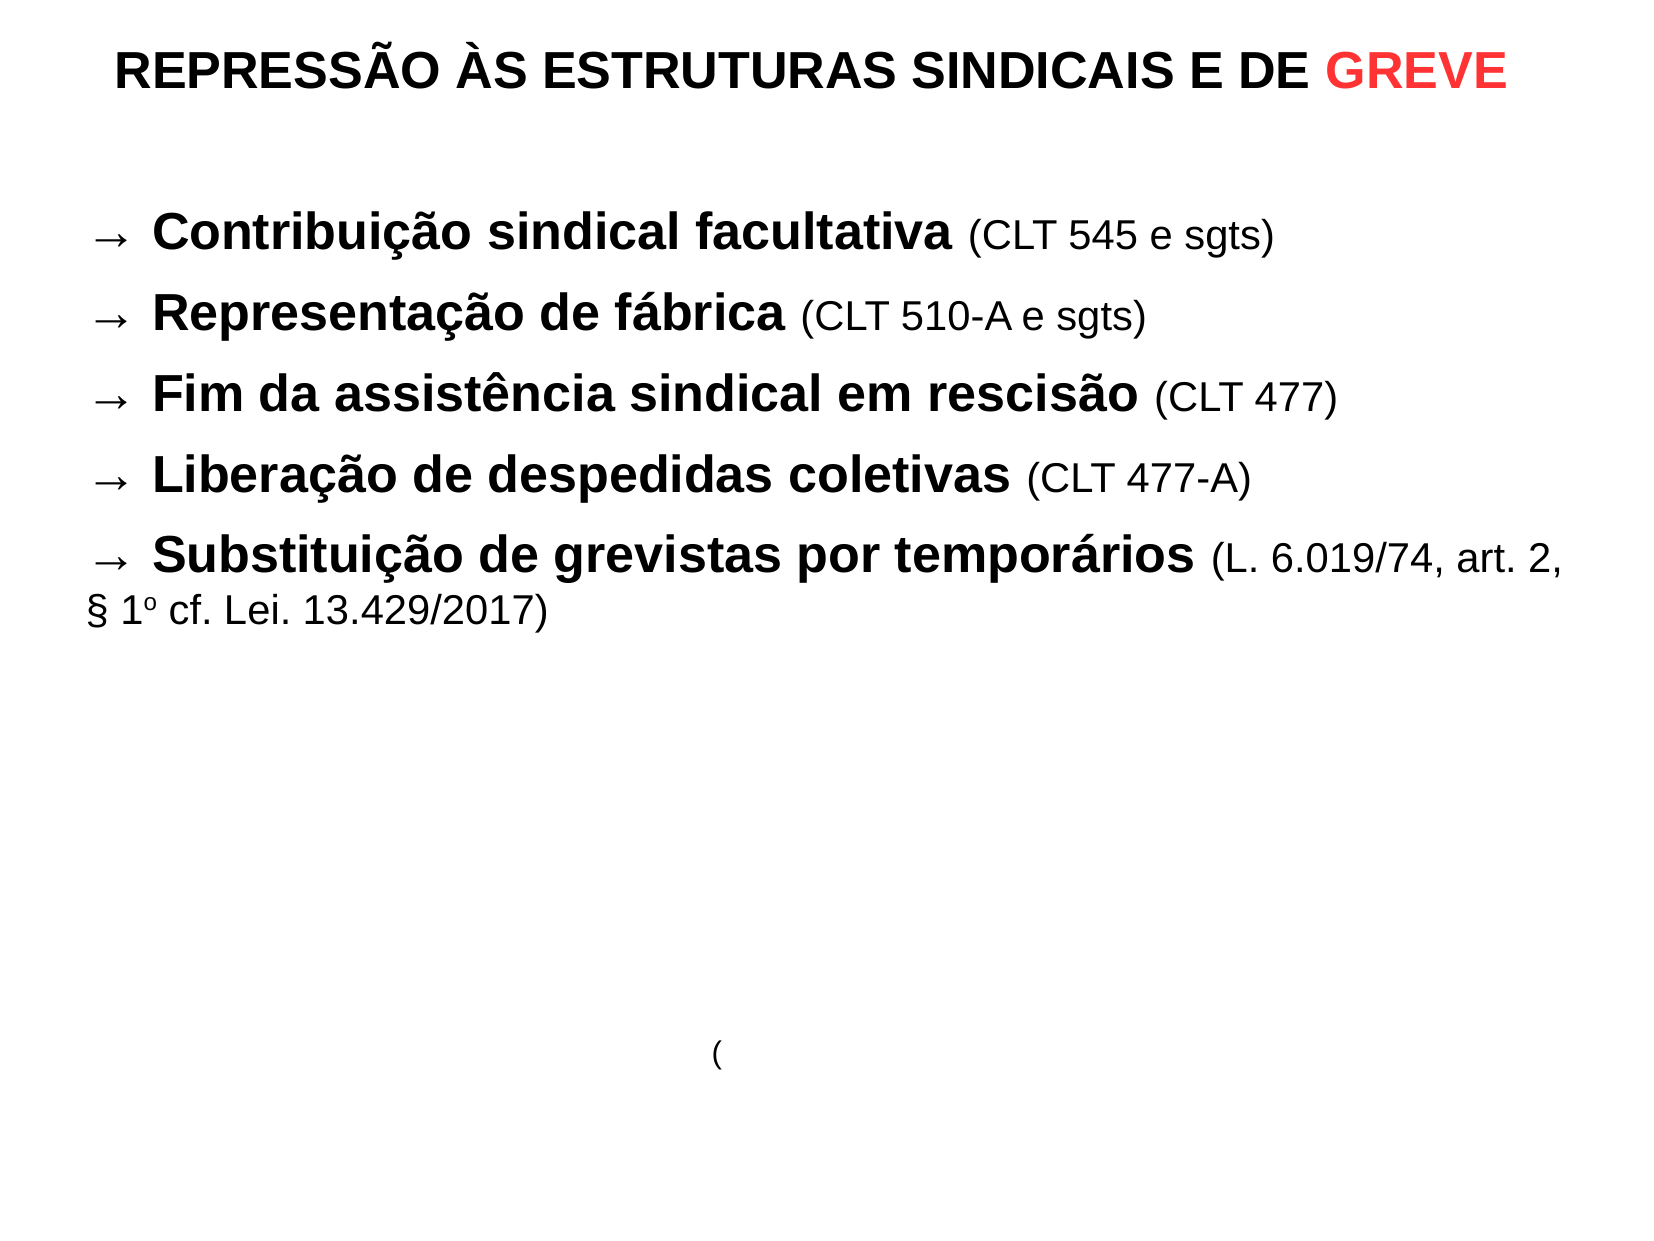

REPRESSÃO ÀS ESTRUTURAS SINDICAIS E DE GREVE
→ Contribuição sindical facultativa (CLT 545 e sgts)
→ Representação de fábrica (CLT 510-A e sgts)
→ Fim da assistência sindical em rescisão (CLT 477)
→ Liberação de despedidas coletivas (CLT 477-A)
→ Substituição de grevistas por temporários (L. 6.019/74, art. 2, § 1o cf. Lei. 13.429/2017)
(